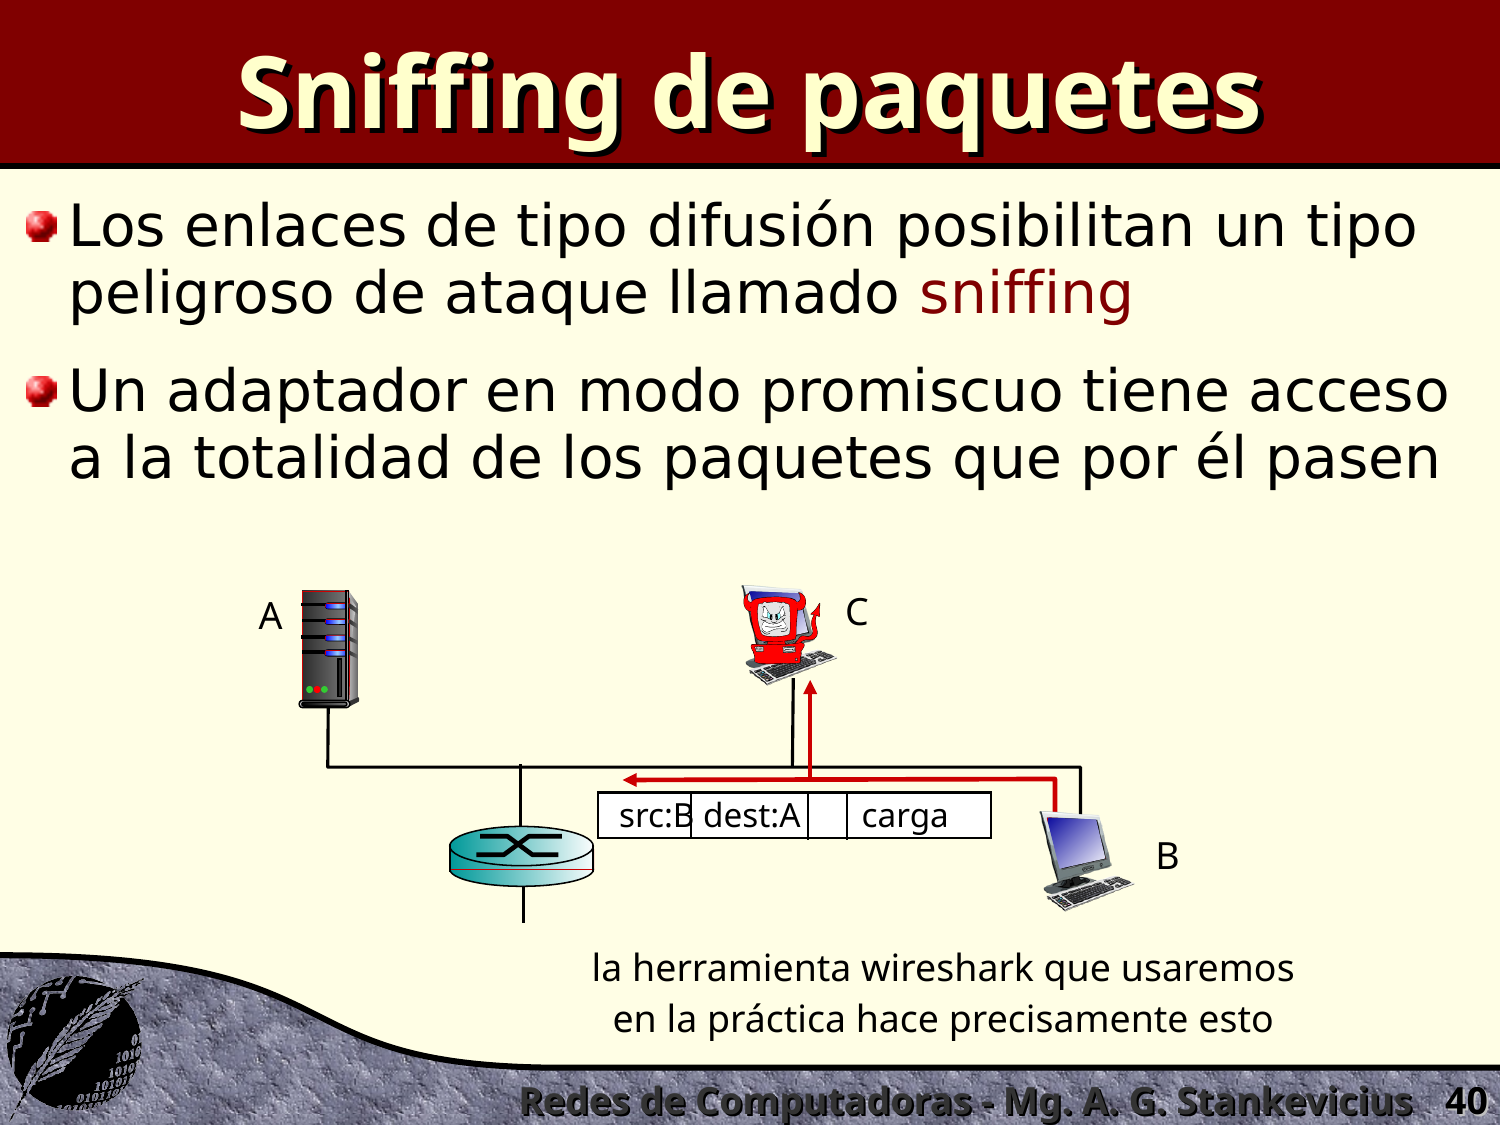

# Sniffing de paquetes
Los enlaces de tipo difusión posibilitan un tipo peligroso de ataque llamado sniffing
Un adaptador en modo promiscuo tiene acceso a la totalidad de los paquetes que por él pasen
C
A
src:B dest:A carga
B
la herramienta wireshark que usaremos
en la práctica hace precisamente esto
40